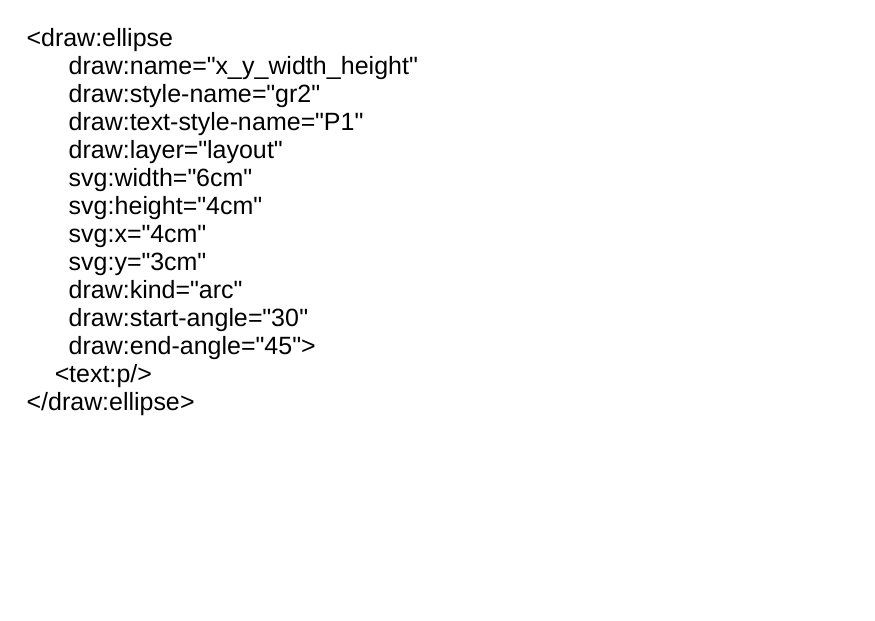

<draw:ellipse
 draw:name="x_y_width_height"
 draw:style-name="gr2"
 draw:text-style-name="P1"
 draw:layer="layout"
 svg:width="6cm"
 svg:height="4cm"
 svg:x="4cm"
 svg:y="3cm"
 draw:kind="arc"
 draw:start-angle="30"
 draw:end-angle="45">
 <text:p/>
</draw:ellipse>